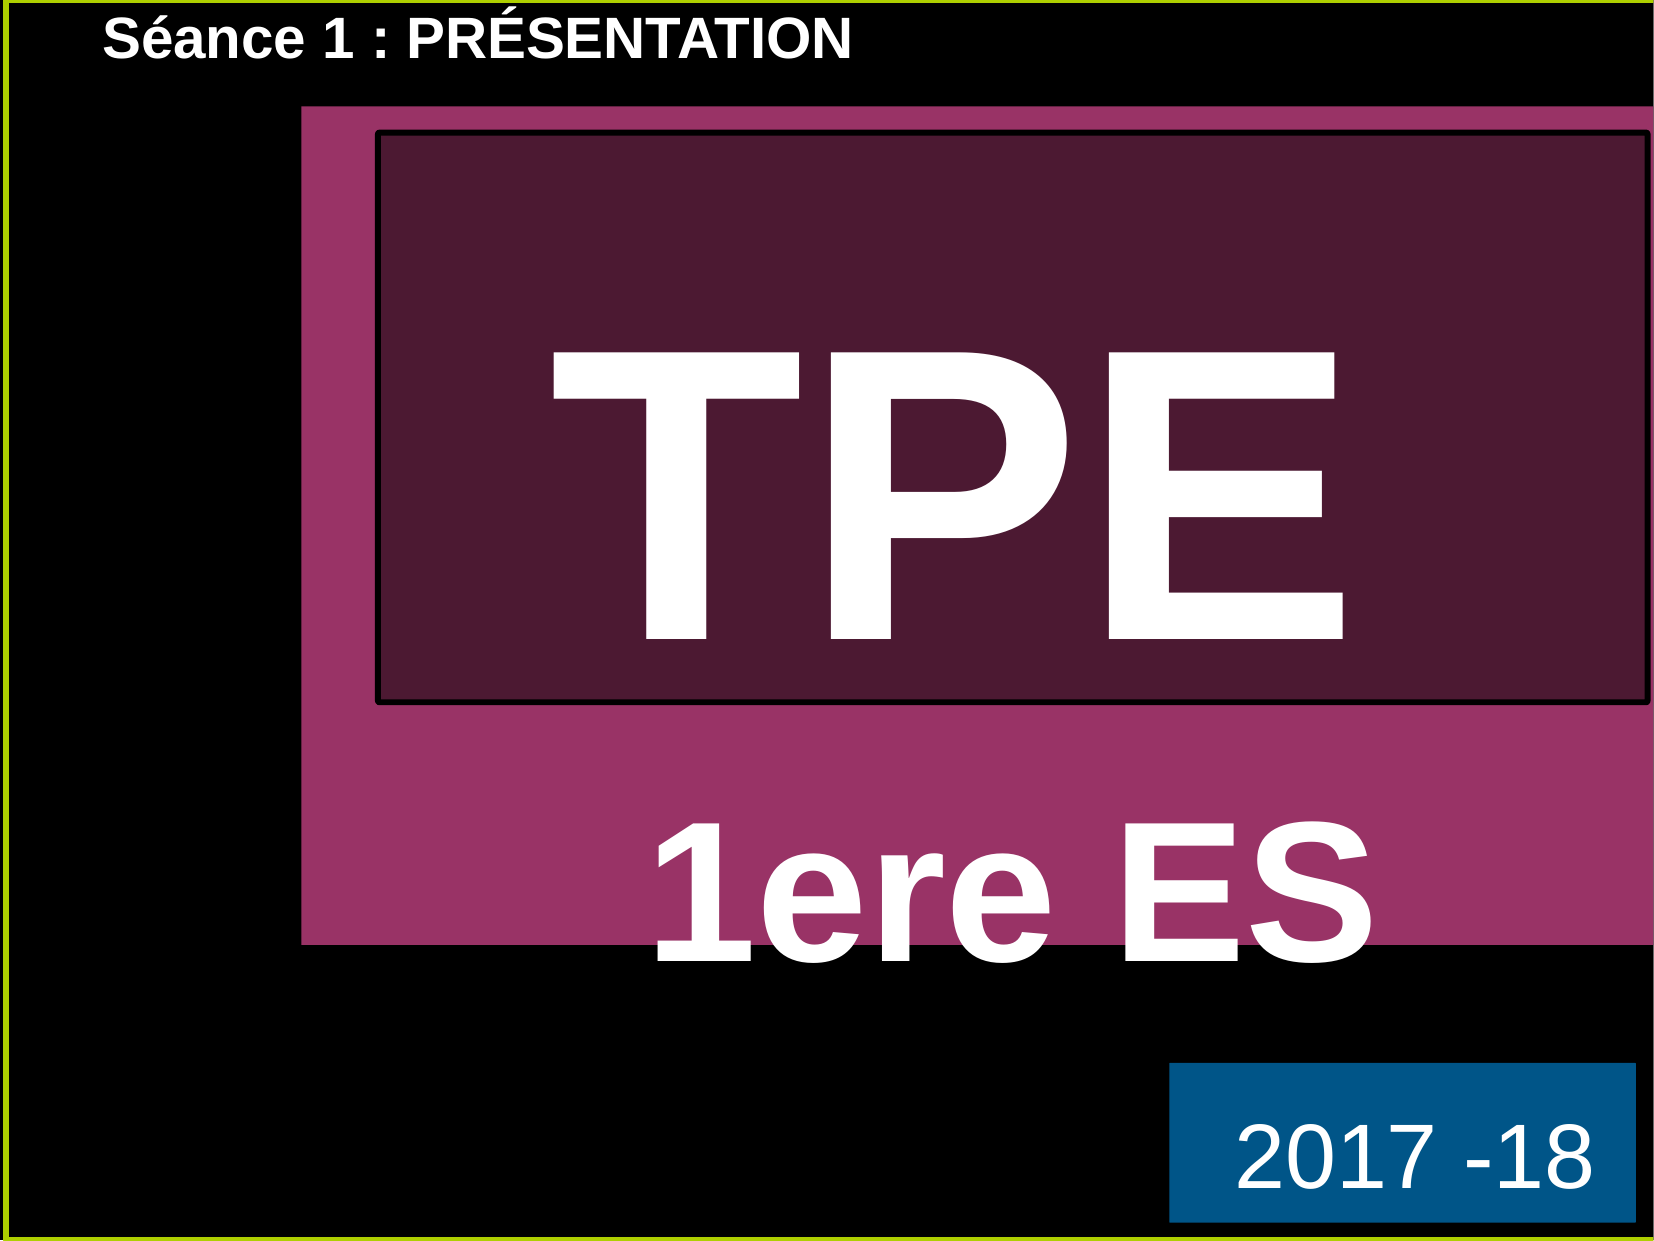

TPE
Séance 1 : PRÉSENTATION
TPE
1ere ES
 2017 -18
Séance 1